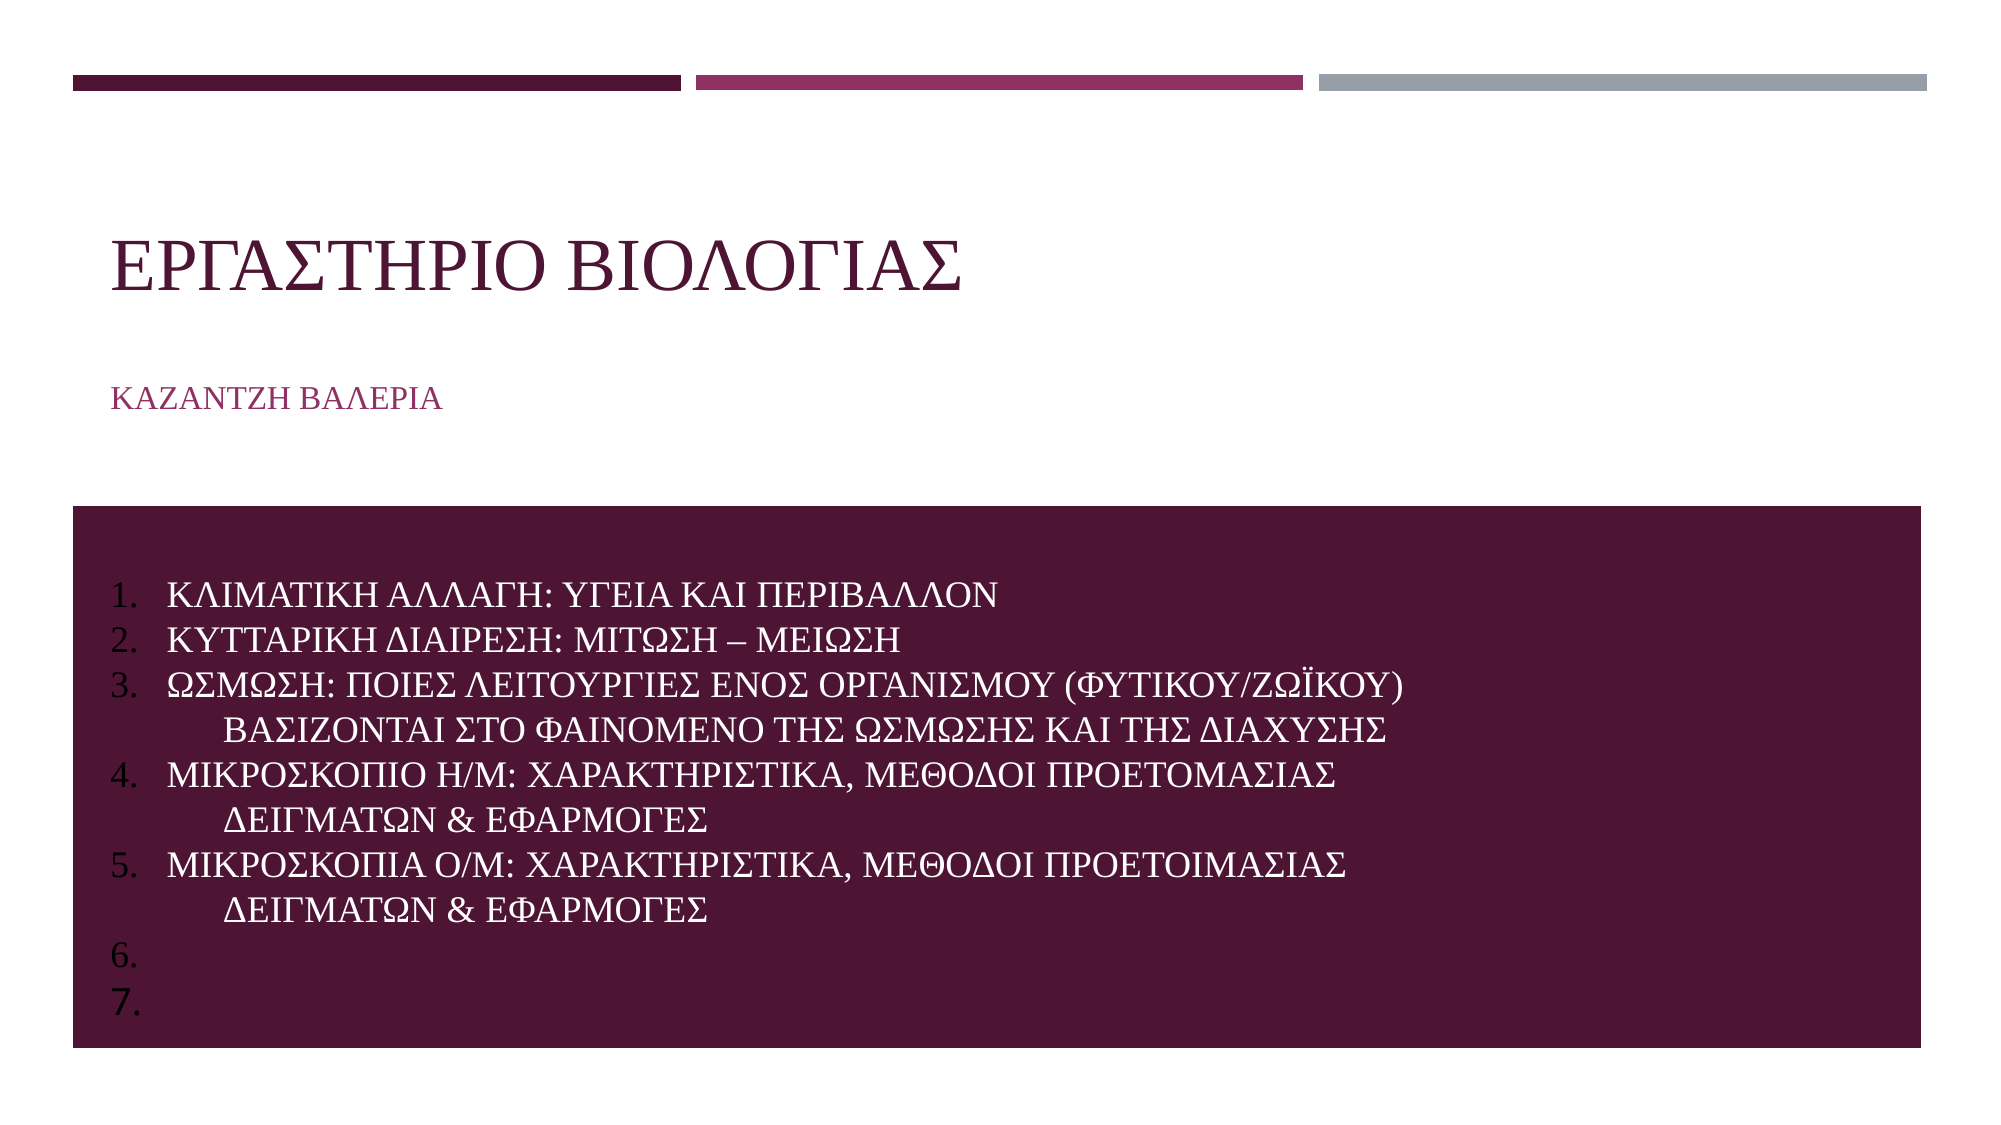

# ΕΡΓΑΣΤΗΡΙΟ βιολογιασ
Καζαντζη βαλερια
ΚΛΙΜΑΤΙΚΗ ΑΛΛΑΓΗ: ΥΓΕΙΑ ΚΑΙ ΠΕΡΙΒΑΛΛΟΝ
ΚΥΤΤΑΡΙΚΗ ΔΙΑΙΡΕΣΗ: ΜΙΤΩΣΗ – ΜΕΙΩΣΗ
ΩΣΜΩΣΗ: ΠΟΙΕΣ ΛΕΙΤΟΥΡΓΙΕΣ ΕΝΟΣ ΟΡΓΑΝΙΣΜΟΥ (ΦΥΤΙΚΟΥ/ΖΩΪΚΟΥ) ΒΑΣΙΖΟΝΤΑΙ ΣΤΟ ΦΑΙΝΟΜΕΝΟ ΤΗΣ ΩΣΜΩΣΗΣ ΚΑΙ ΤΗΣ ΔΙΑΧΥΣΗΣ
ΜΙΚΡΟΣΚΟΠΙΟ Η/Μ: ΧΑΡΑΚΤΗΡΙΣΤΙΚΑ, ΜΕΘΟΔΟΙ ΠΡΟΕΤΟΜΑΣΙΑΣ ΔΕΙΓΜΑΤΩΝ & ΕΦΑΡΜΟΓΕΣ
ΜΙΚΡΟΣΚΟΠΙΑ Ο/Μ: ΧΑΡΑΚΤΗΡΙΣΤΙΚΑ, ΜΕΘΟΔΟΙ ΠΡΟΕΤΟΙΜΑΣΙΑΣ ΔΕΙΓΜΑΤΩΝ & ΕΦΑΡΜΟΓΕΣ